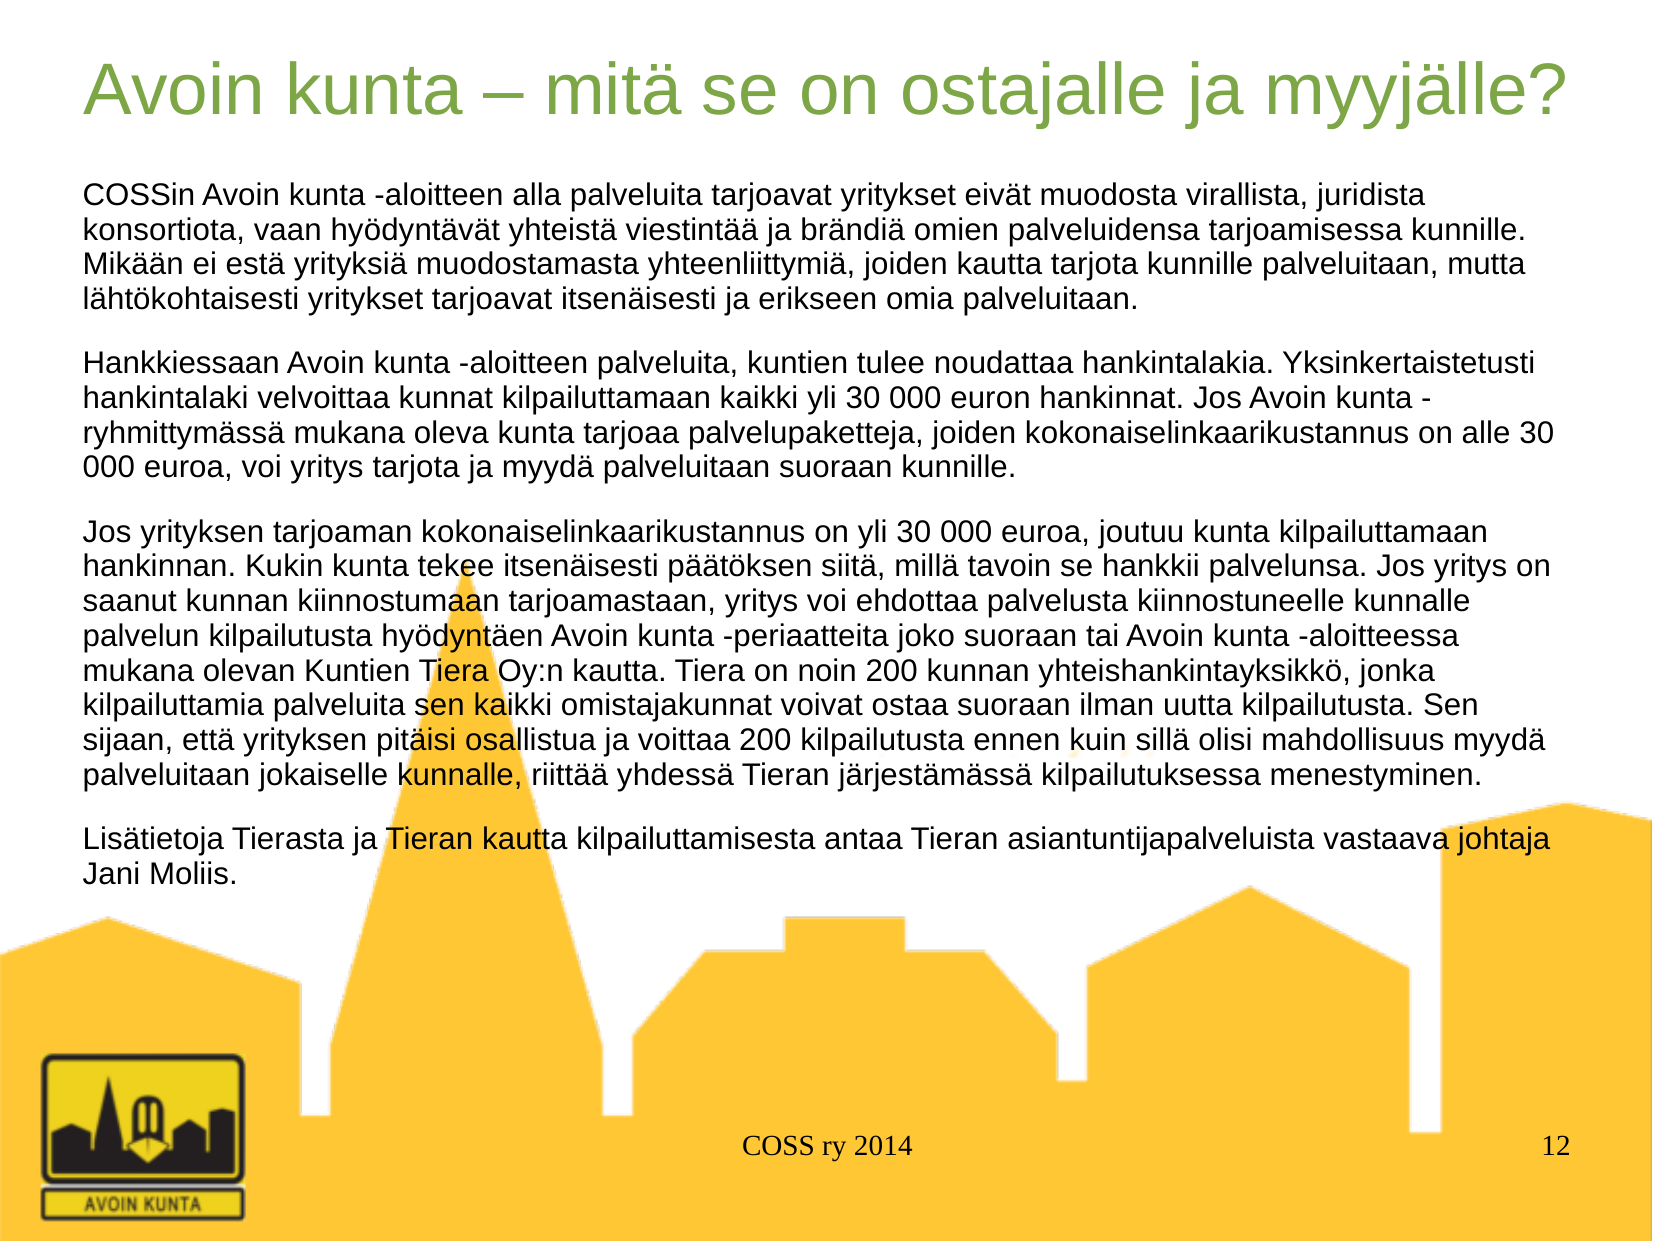

# Avoin kunta – mitä se on ostajalle ja myyjälle?
COSSin Avoin kunta -aloitteen alla palveluita tarjoavat yritykset eivät muodosta virallista, juridista konsortiota, vaan hyödyntävät yhteistä viestintää ja brändiä omien palveluidensa tarjoamisessa kunnille. Mikään ei estä yrityksiä muodostamasta yhteenliittymiä, joiden kautta tarjota kunnille palveluitaan, mutta lähtökohtaisesti yritykset tarjoavat itsenäisesti ja erikseen omia palveluitaan.
Hankkiessaan Avoin kunta -aloitteen palveluita, kuntien tulee noudattaa hankintalakia. Yksinkertaistetusti hankintalaki velvoittaa kunnat kilpailuttamaan kaikki yli 30 000 euron hankinnat. Jos Avoin kunta -ryhmittymässä mukana oleva kunta tarjoaa palvelupaketteja, joiden kokonaiselinkaarikustannus on alle 30 000 euroa, voi yritys tarjota ja myydä palveluitaan suoraan kunnille.
Jos yrityksen tarjoaman kokonaiselinkaarikustannus on yli 30 000 euroa, joutuu kunta kilpailuttamaan hankinnan. Kukin kunta tekee itsenäisesti päätöksen siitä, millä tavoin se hankkii palvelunsa. Jos yritys on saanut kunnan kiinnostumaan tarjoamastaan, yritys voi ehdottaa palvelusta kiinnostuneelle kunnalle palvelun kilpailutusta hyödyntäen Avoin kunta -periaatteita joko suoraan tai Avoin kunta -aloitteessa mukana olevan Kuntien Tiera Oy:n kautta. Tiera on noin 200 kunnan yhteishankintayksikkö, jonka kilpailuttamia palveluita sen kaikki omistajakunnat voivat ostaa suoraan ilman uutta kilpailutusta. Sen sijaan, että yrityksen pitäisi osallistua ja voittaa 200 kilpailutusta ennen kuin sillä olisi mahdollisuus myydä palveluitaan jokaiselle kunnalle, riittää yhdessä Tieran järjestämässä kilpailutuksessa menestyminen.
Lisätietoja Tierasta ja Tieran kautta kilpailuttamisesta antaa Tieran asiantuntijapalveluista vastaava johtaja Jani Moliis.
COSS ry 2014
12